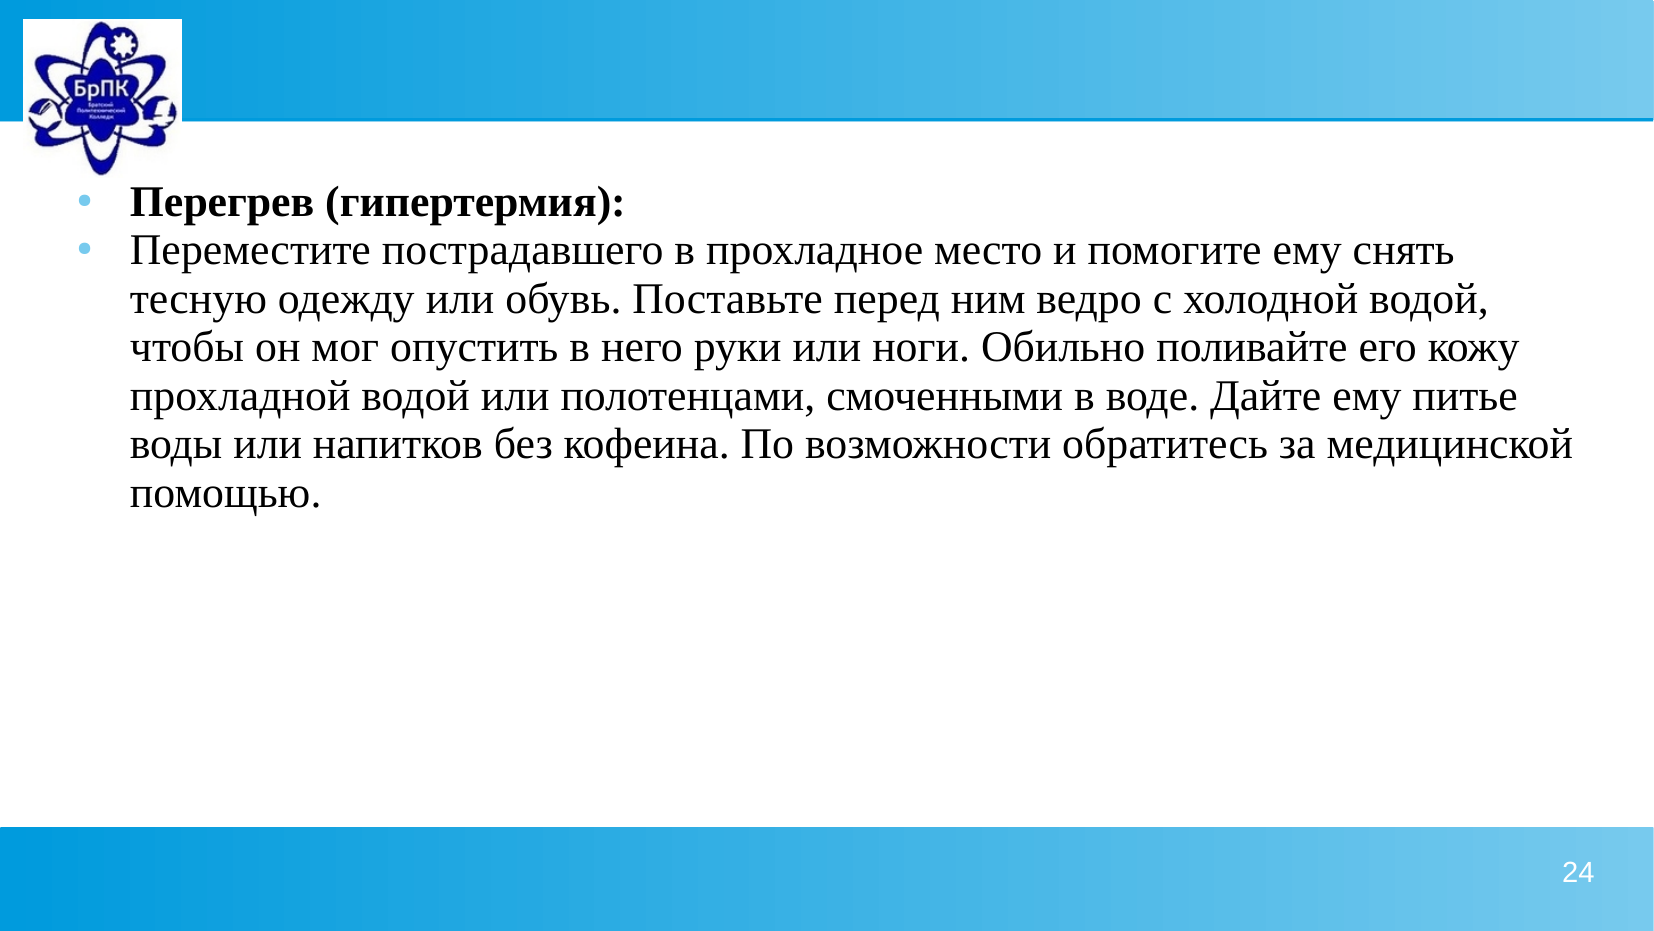

# Перегрев (гипертермия):
Переместите пострадавшего в прохладное место и помогите ему снять тесную одежду или обувь. Поставьте перед ним ведро с холодной водой, чтобы он мог опустить в него руки или ноги. Обильно поливайте его кожу прохладной водой или полотенцами, смоченными в воде. Дайте ему питье воды или напитков без кофеина. По возможности обратитесь за медицинской помощью.
24